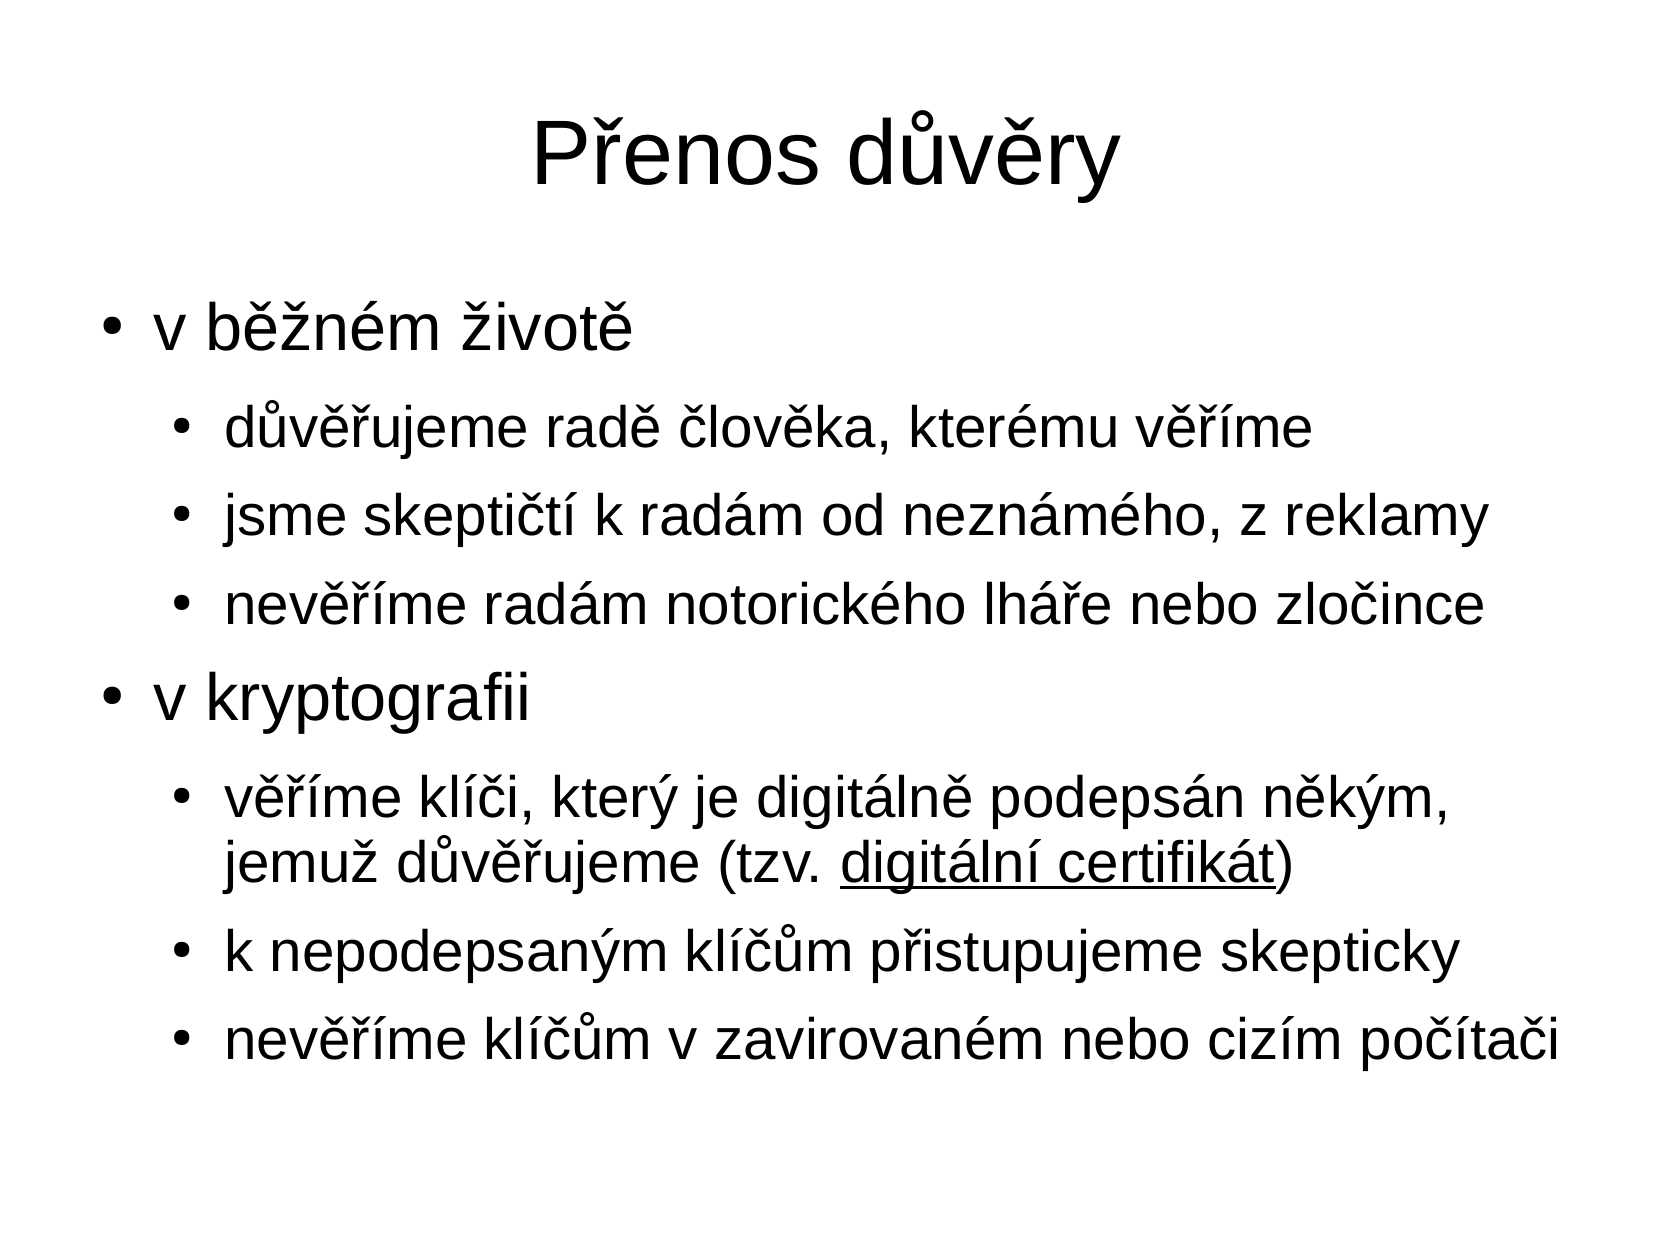

# Přenos důvěry
v běžném životě
důvěřujeme radě člověka, kterému věříme
jsme skeptičtí k radám od neznámého, z reklamy
nevěříme radám notorického lháře nebo zločince
v kryptografii
věříme klíči, který je digitálně podepsán někým, jemuž důvěřujeme (tzv. digitální certifikát)
k nepodepsaným klíčům přistupujeme skepticky
nevěříme klíčům v zavirovaném nebo cizím počítači